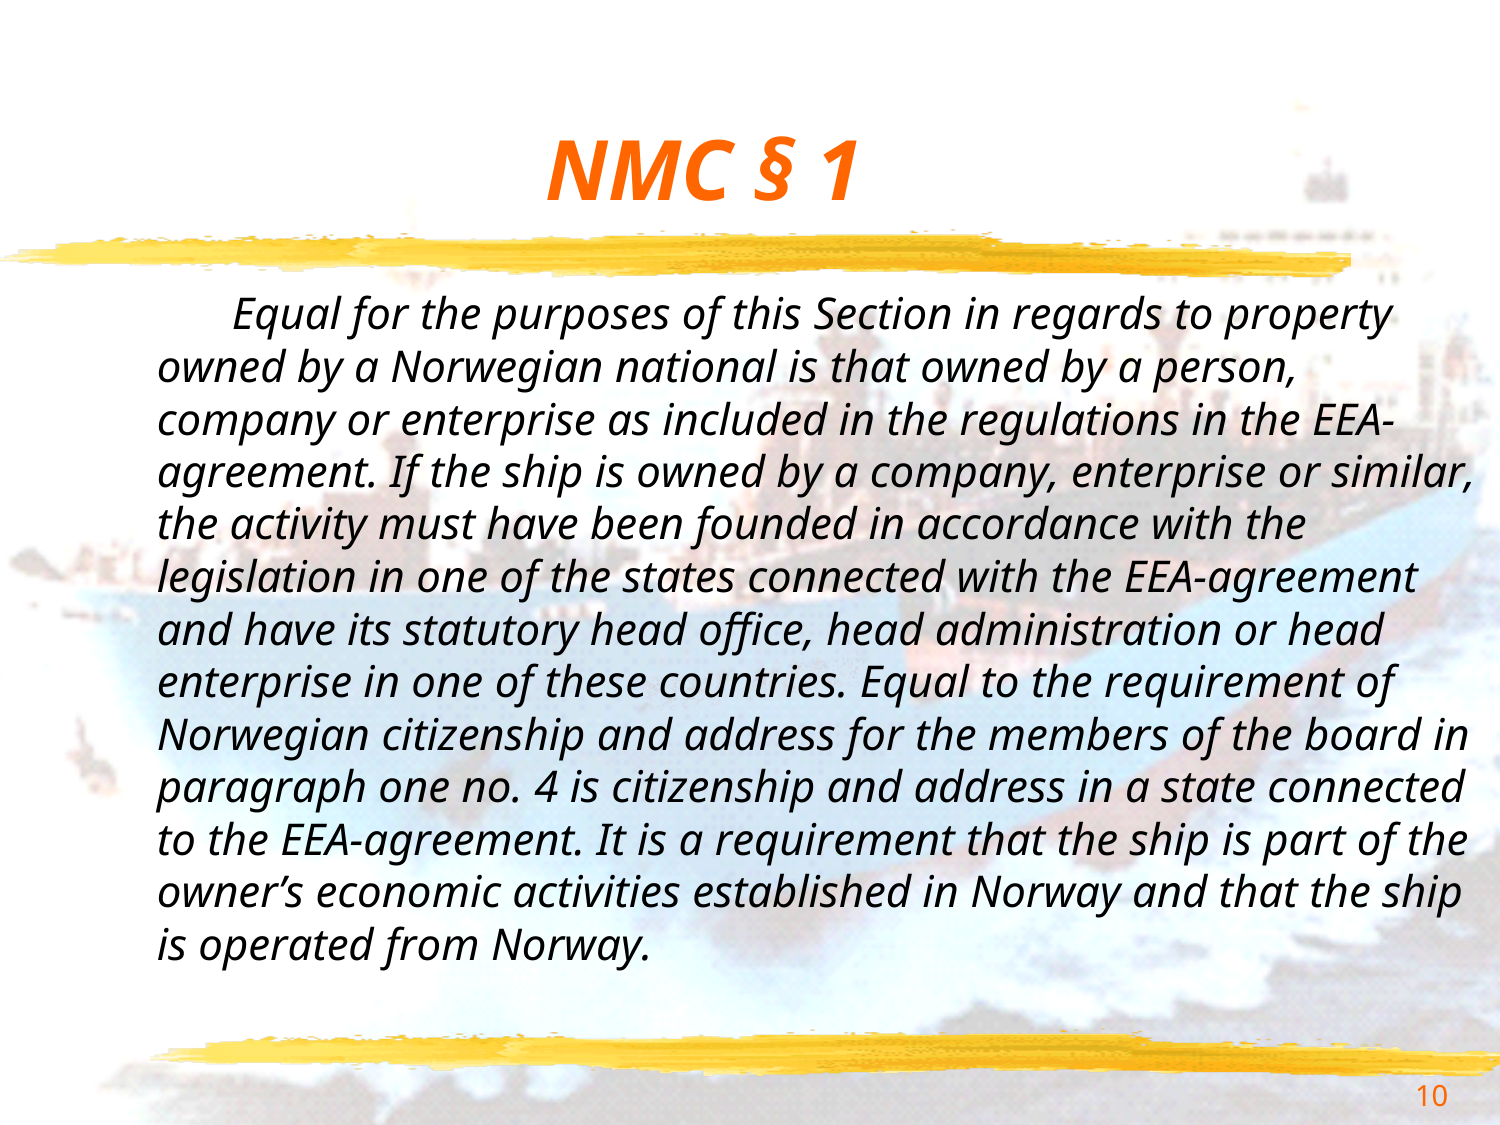

NMC § 1
# Equal for the purposes of this Section in regards to property owned by a Norwegian national is that owned by a person, company or enterprise as included in the regulations in the EEA-agreement. If the ship is owned by a company, enterprise or similar, the activity must have been founded in accordance with the legislation in one of the states connected with the EEA-agreement and have its statutory head office, head administration or head enterprise in one of these countries. Equal to the requirement of Norwegian citizenship and address for the members of the board in paragraph one no. 4 is citizenship and address in a state connected to the EEA-agreement. It is a requirement that the ship is part of the owner’s economic activities established in Norway and that the ship is operated from Norway.